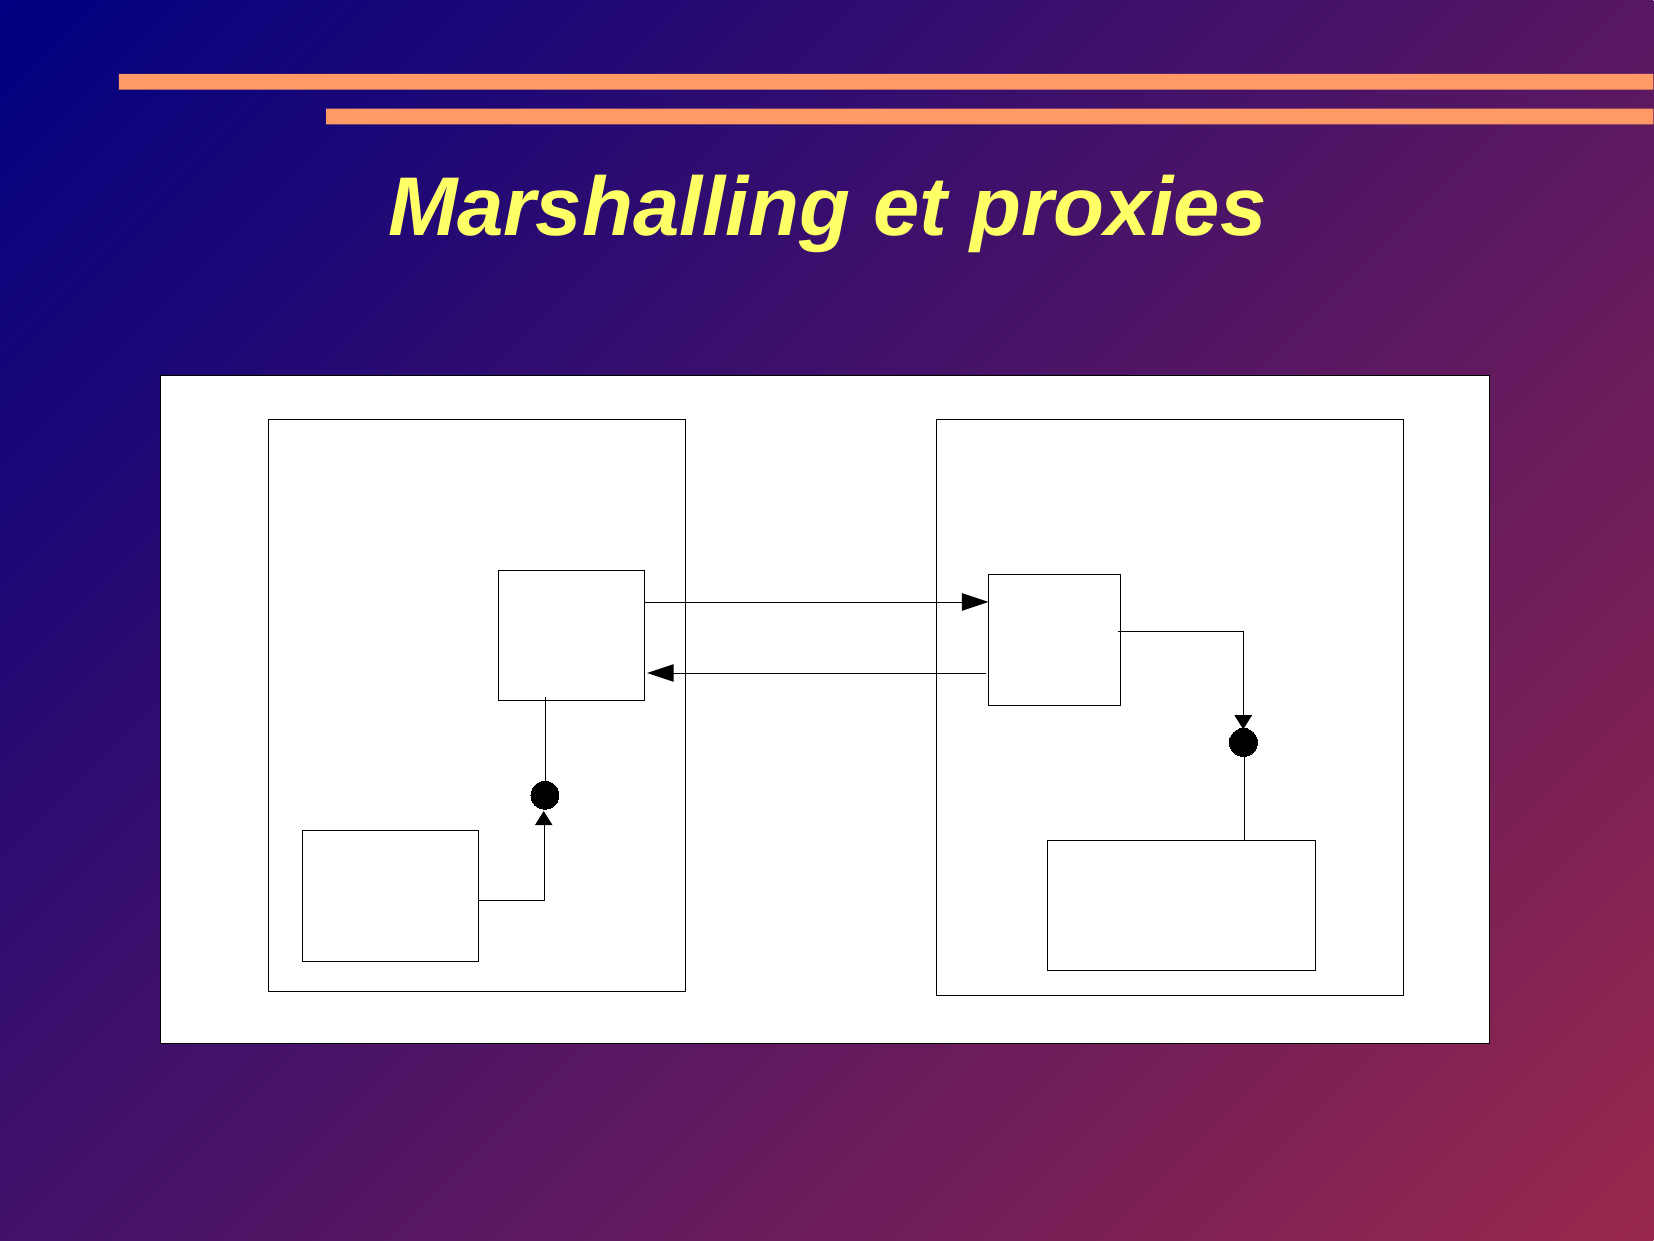

# Marshalling et proxies
Machine A
Proxy
IServer
Client
Machine B
Stub
Serveur
IServer
Canal privé